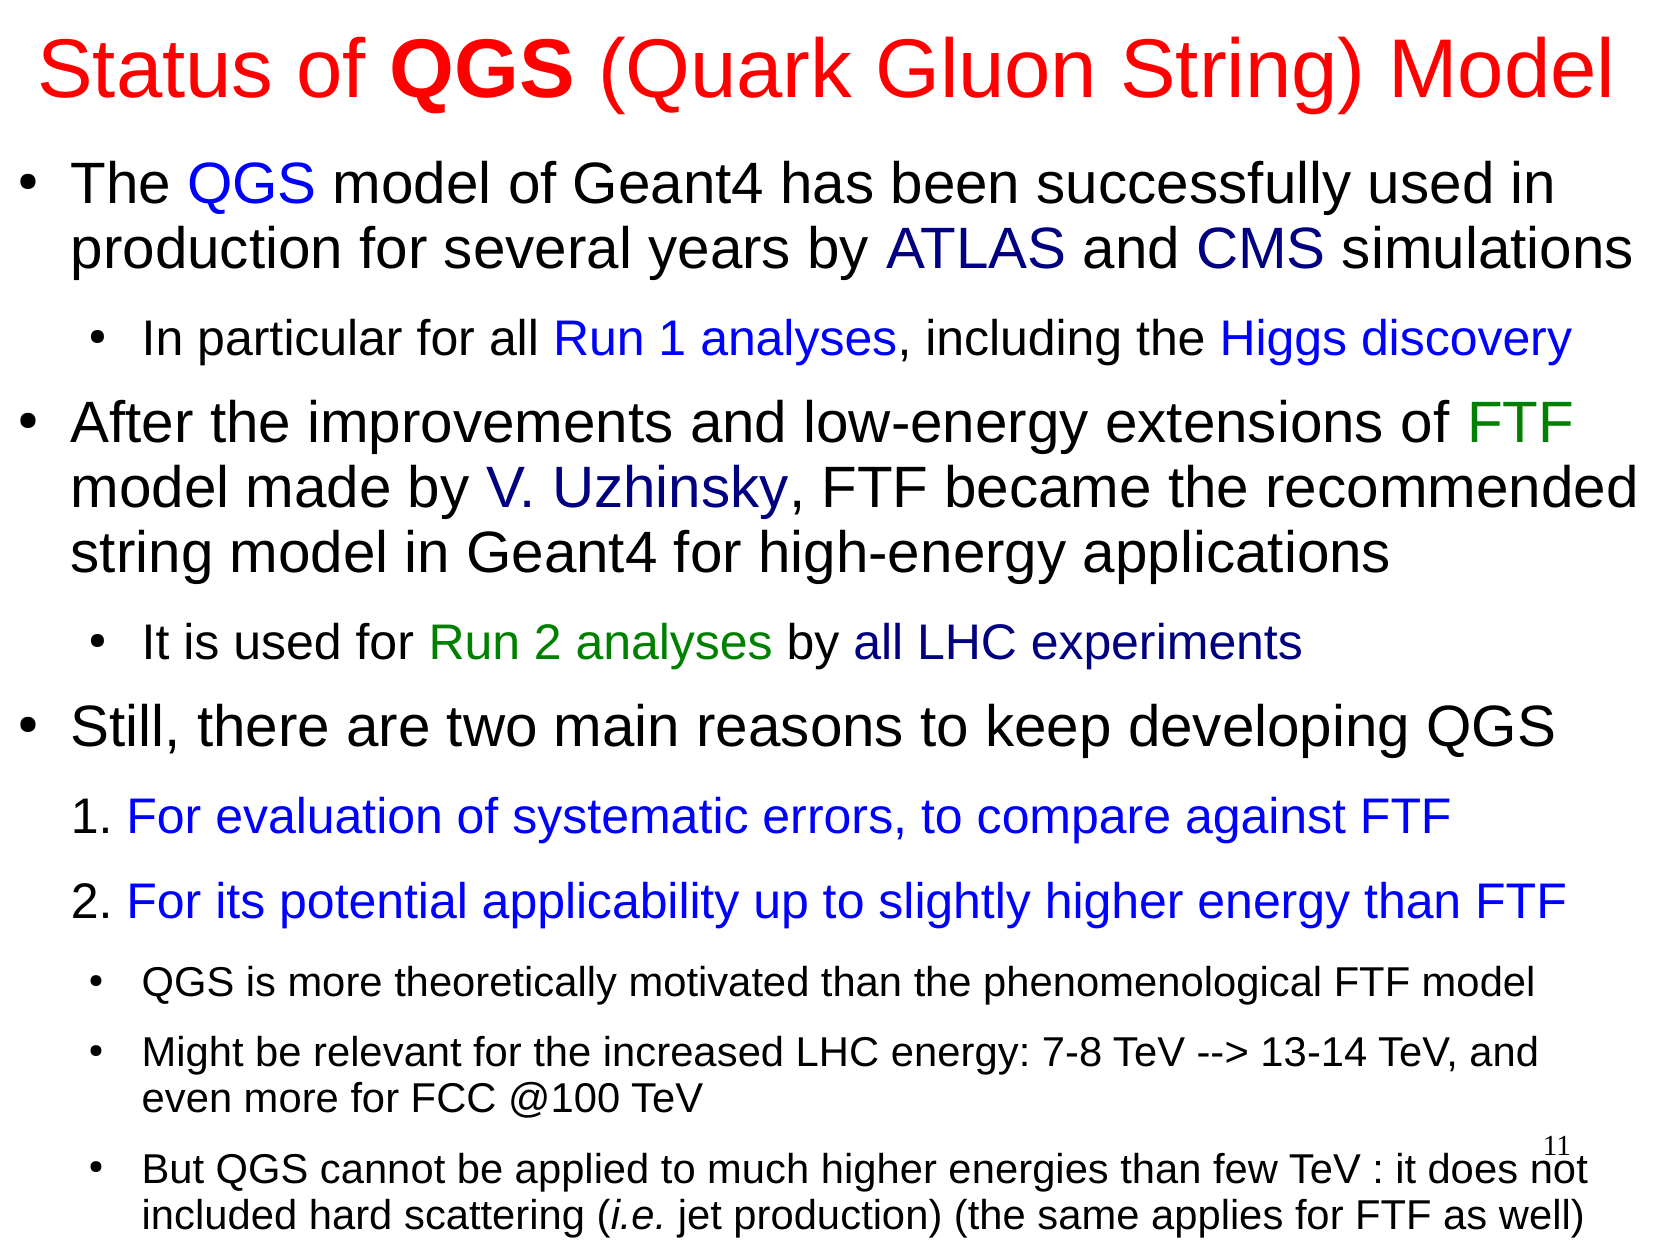

# Status of QGS (Quark Gluon String) Model
The QGS model of Geant4 has been successfully used in production for several years by ATLAS and CMS simulations
In particular for all Run 1 analyses, including the Higgs discovery
After the improvements and low-energy extensions of FTF model made by V. Uzhinsky, FTF became the recommended string model in Geant4 for high-energy applications
It is used for Run 2 analyses by all LHC experiments
Still, there are two main reasons to keep developing QGS
1. For evaluation of systematic errors, to compare against FTF
2. For its potential applicability up to slightly higher energy than FTF
QGS is more theoretically motivated than the phenomenological FTF model
Might be relevant for the increased LHC energy: 7-8 TeV --> 13-14 TeV, and
even more for FCC @100 TeV
But QGS cannot be applied to much higher energies than few TeV : it does not included hard scattering (i.e. jet production) (the same applies for FTF as well)
11